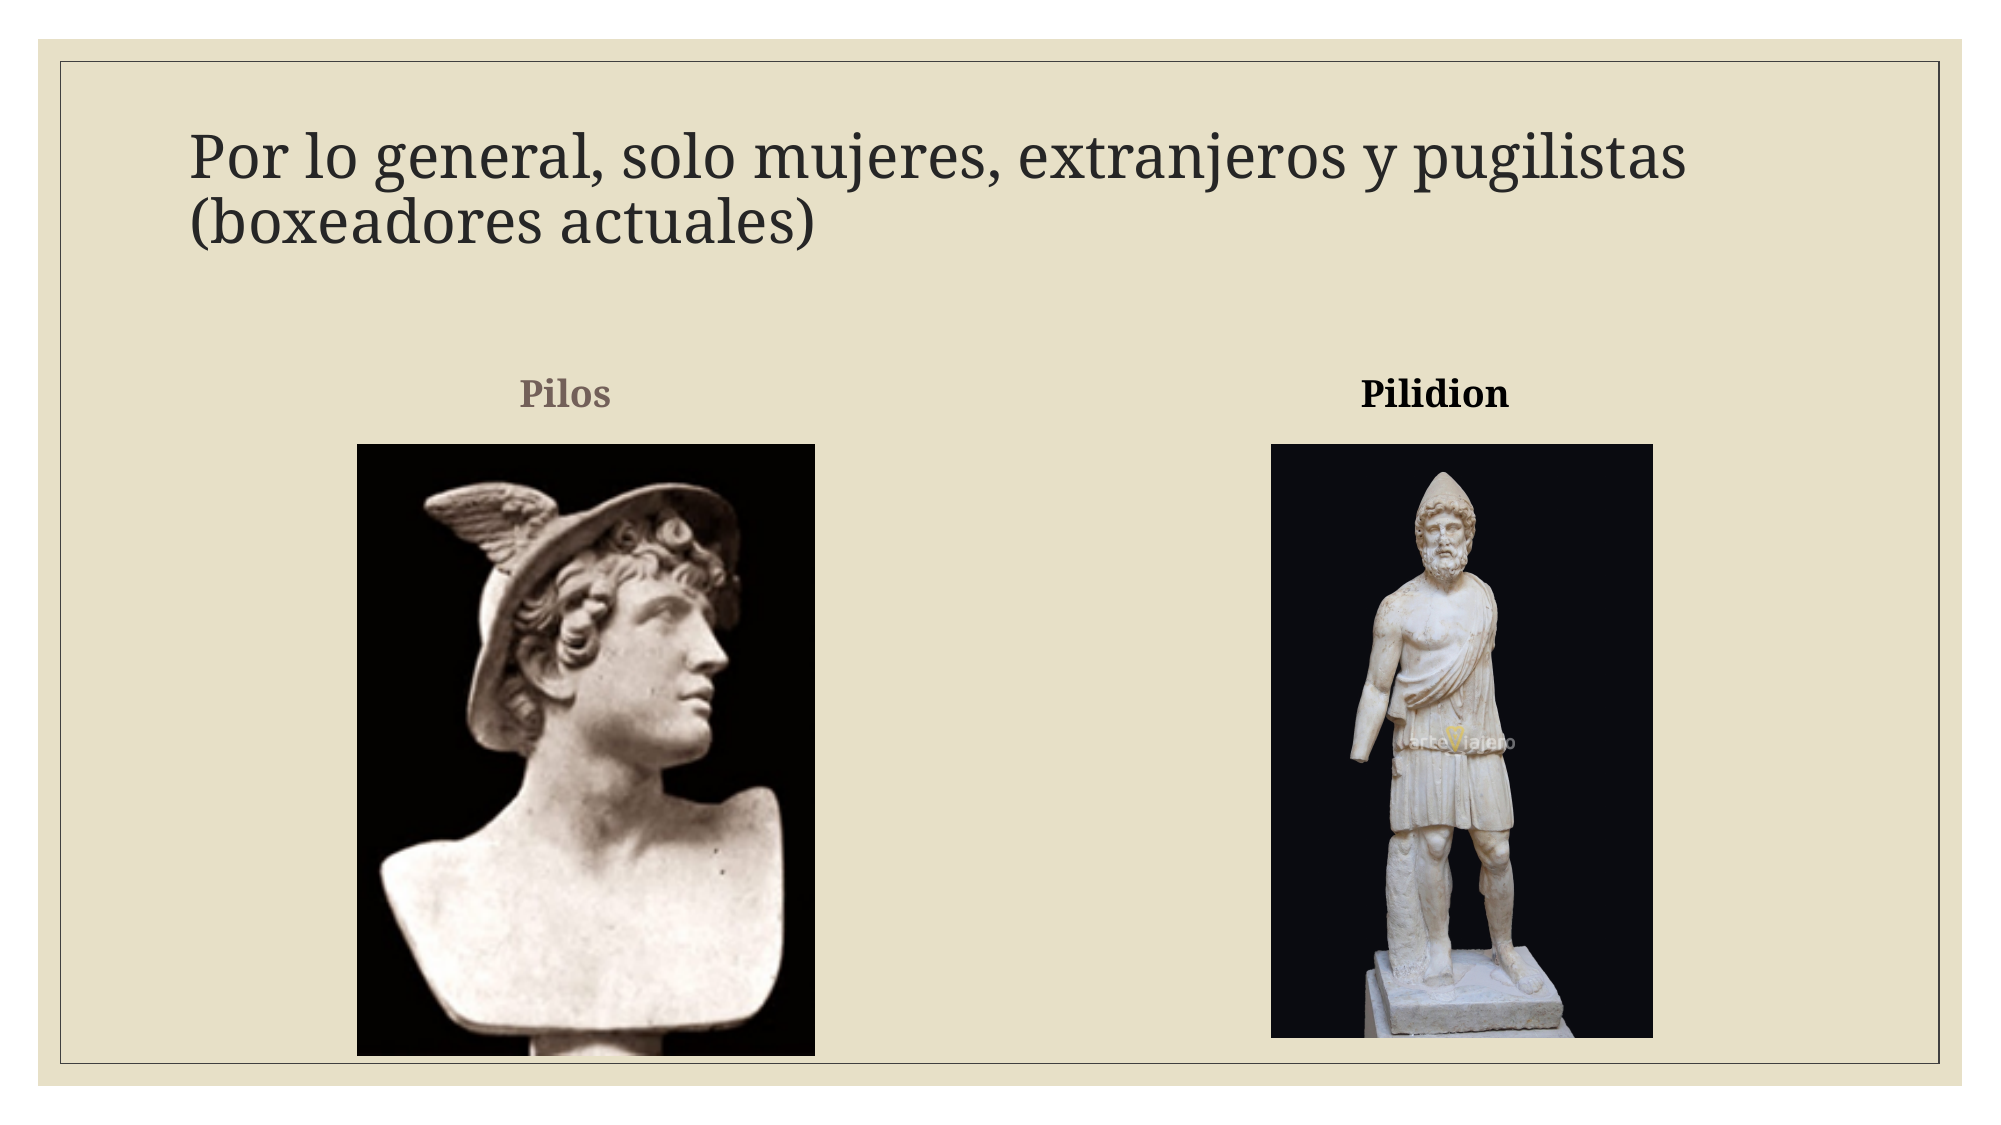

# Por lo general, solo mujeres, extranjeros y pugilistas (boxeadores actuales)
Pilos
Pilidion